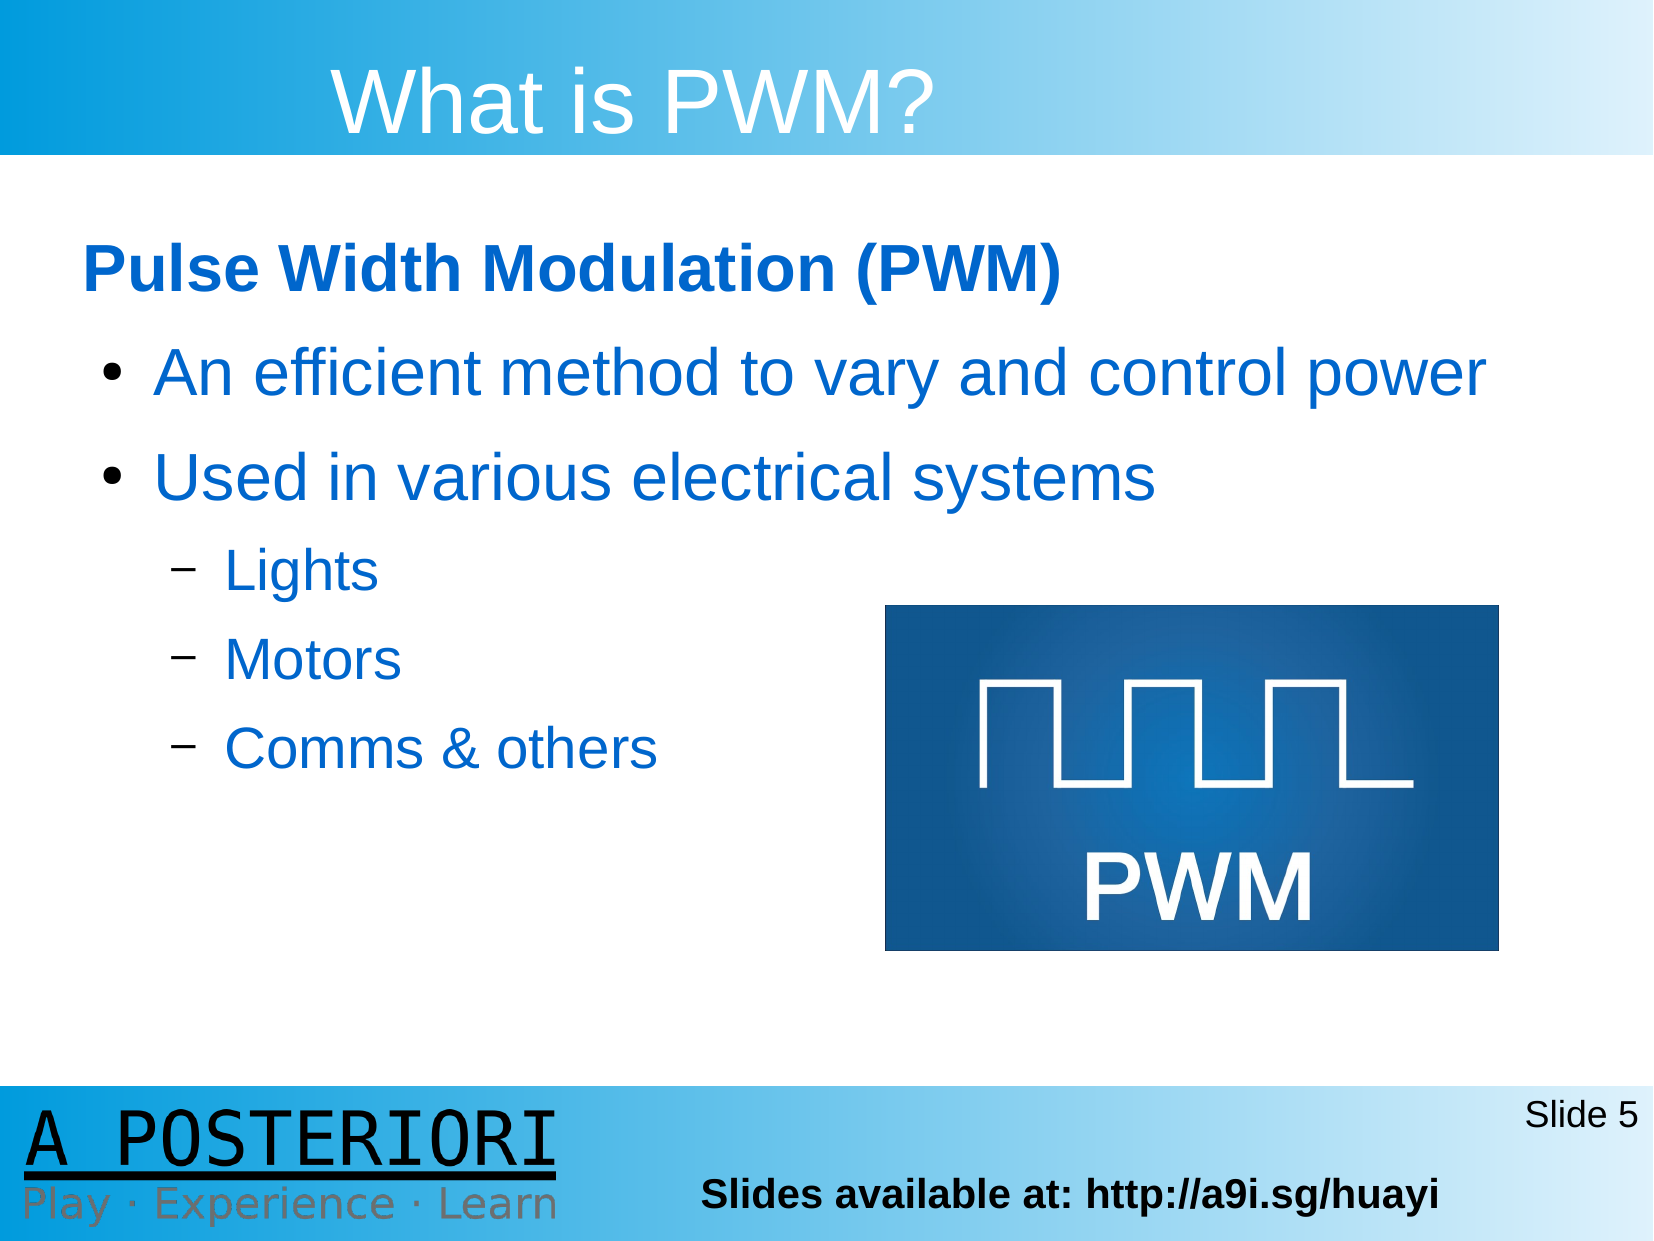

# What is PWM?
Pulse Width Modulation (PWM)
An efficient method to vary and control power
Used in various electrical systems
Lights
Motors
Comms & others